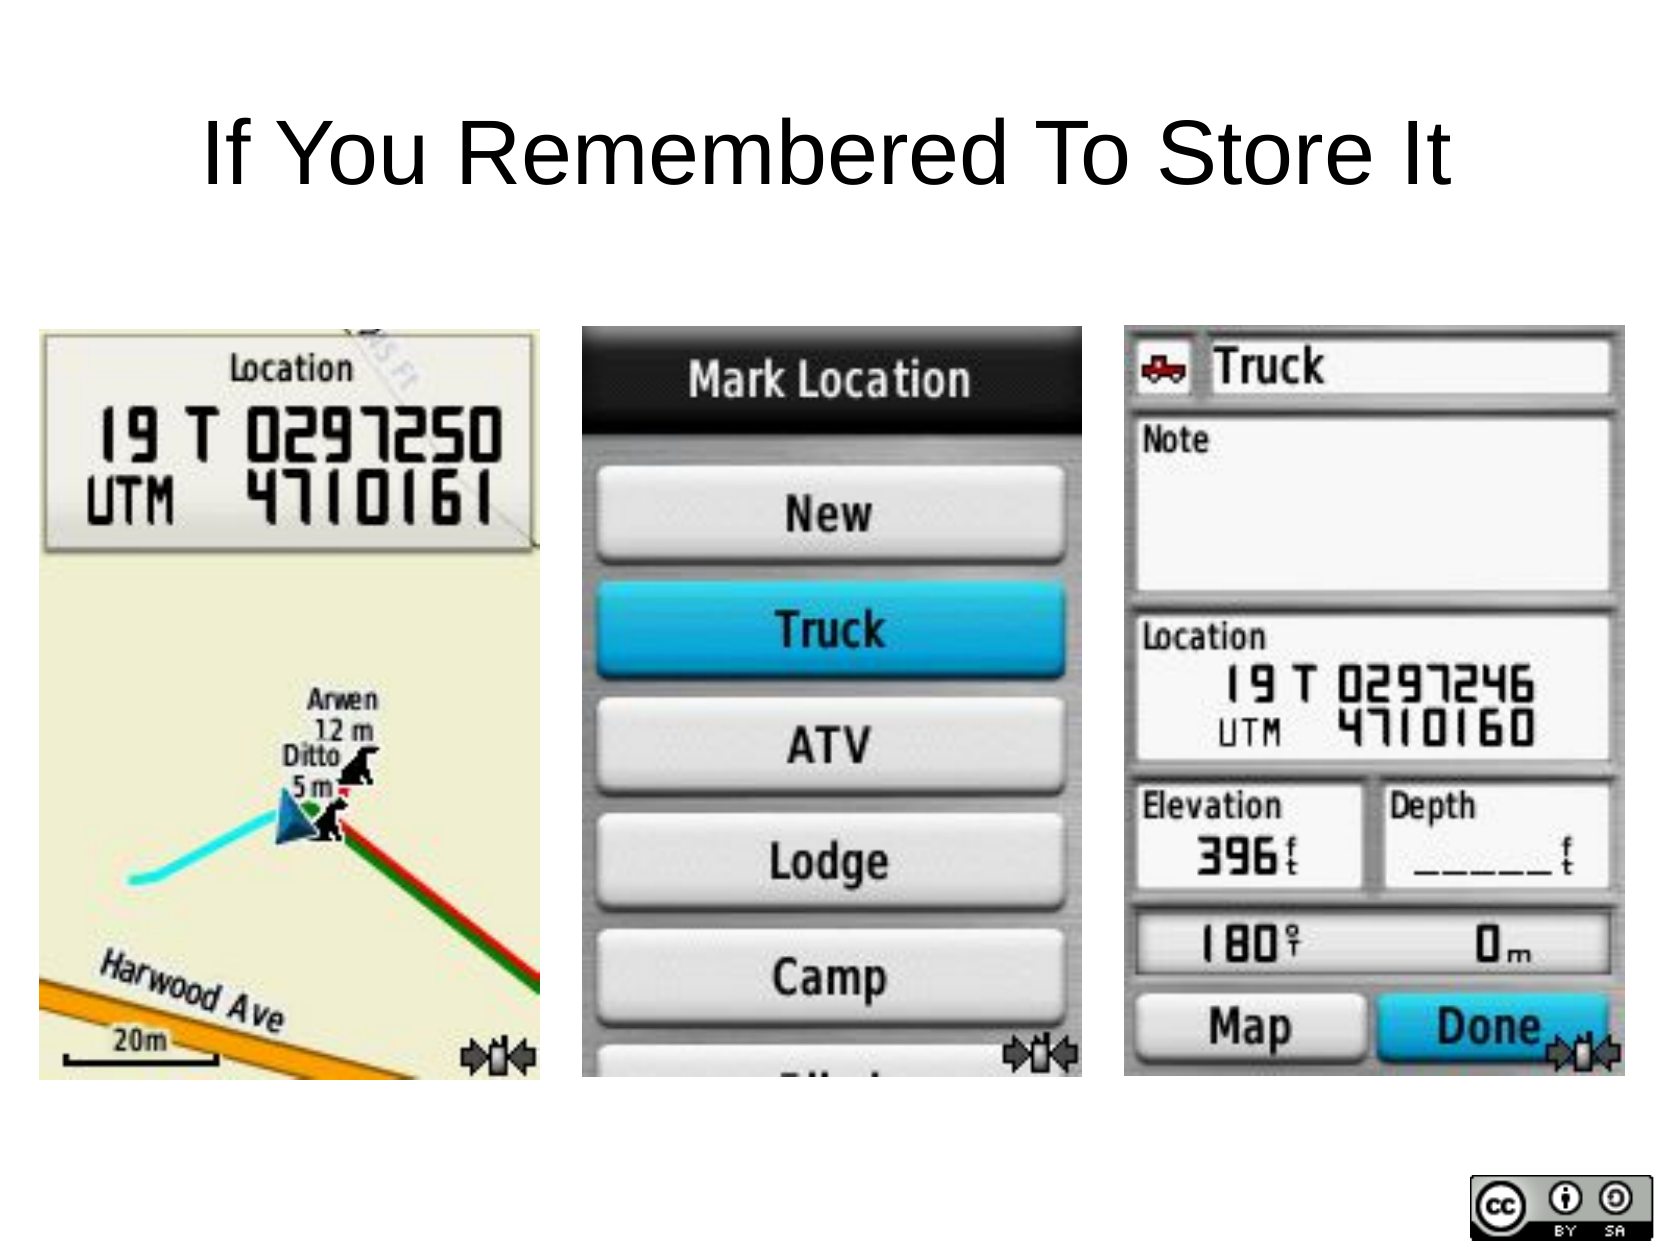

# If You Remembered To Store It